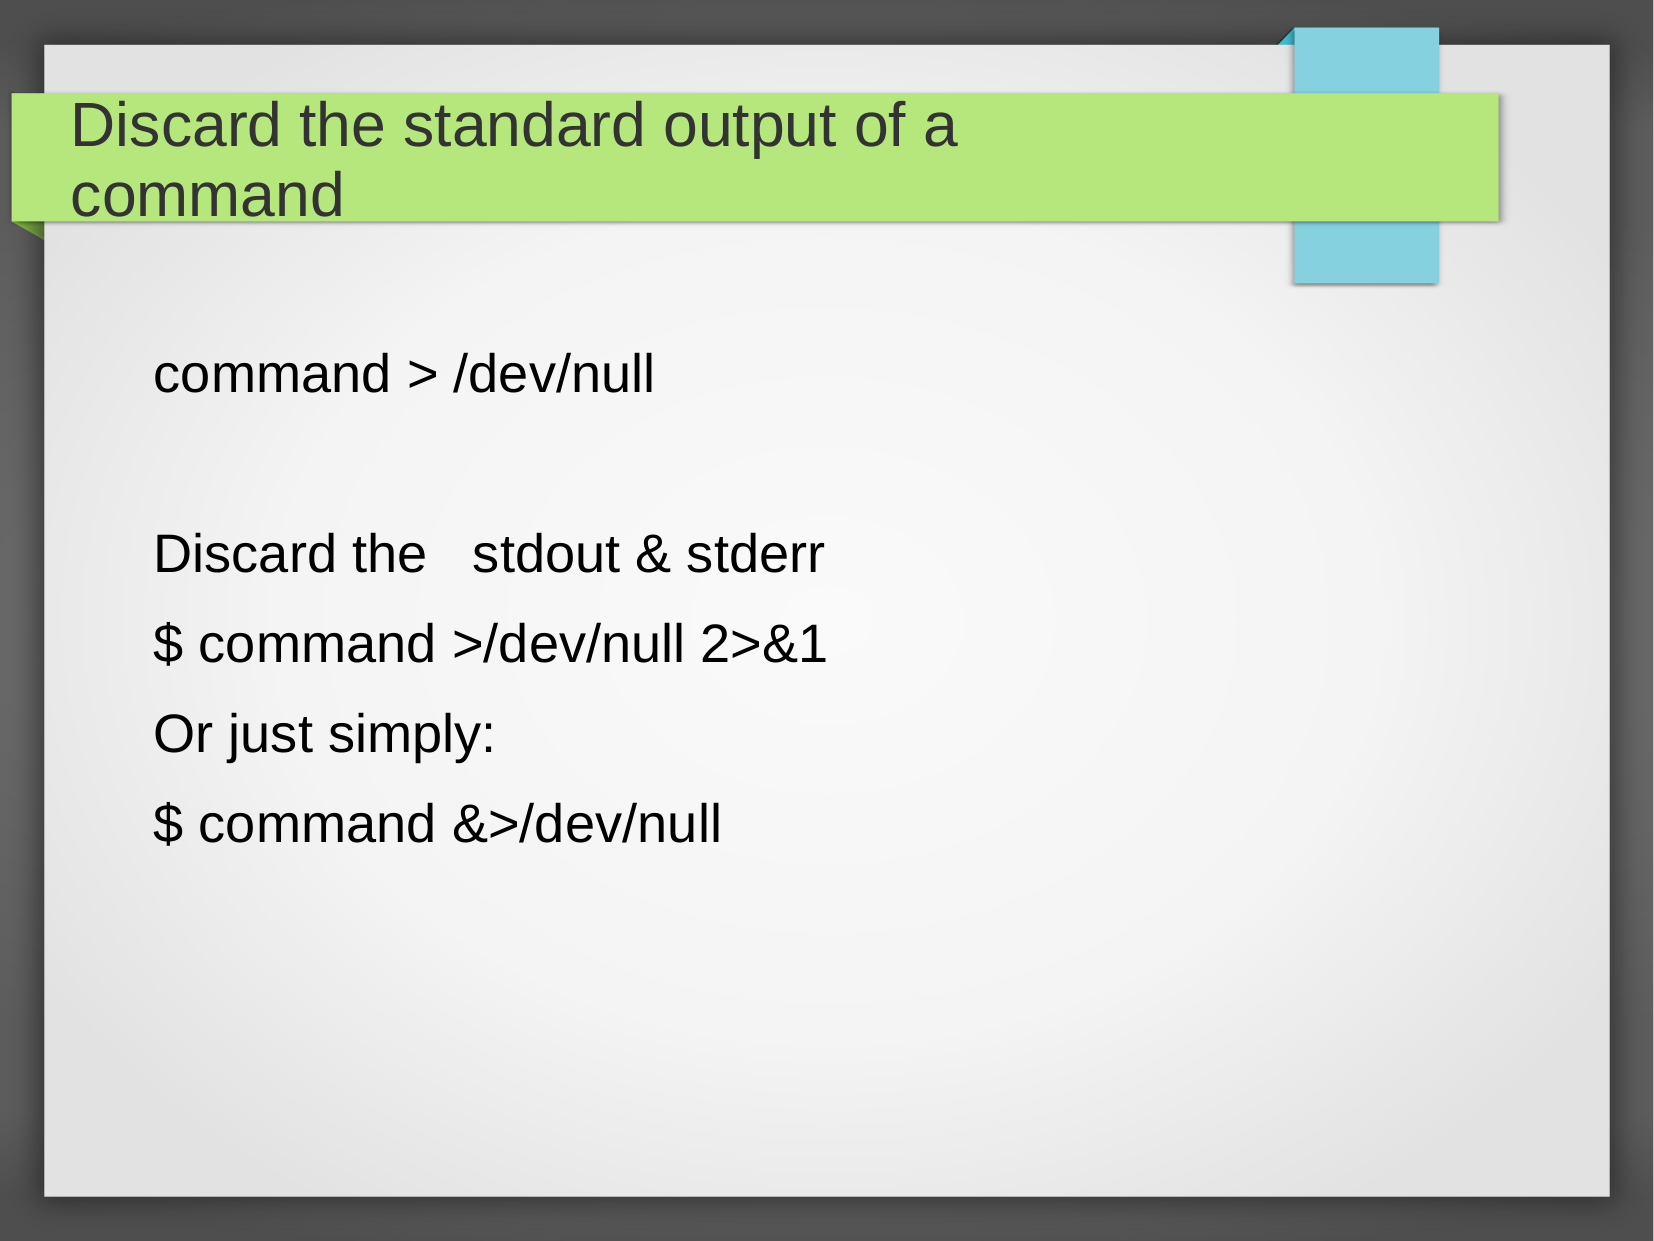

# Discard the standard output of a command
command > /dev/null
Discard the stdout & stderr
$ command >/dev/null 2>&1
Or just simply:
$ command &>/dev/null